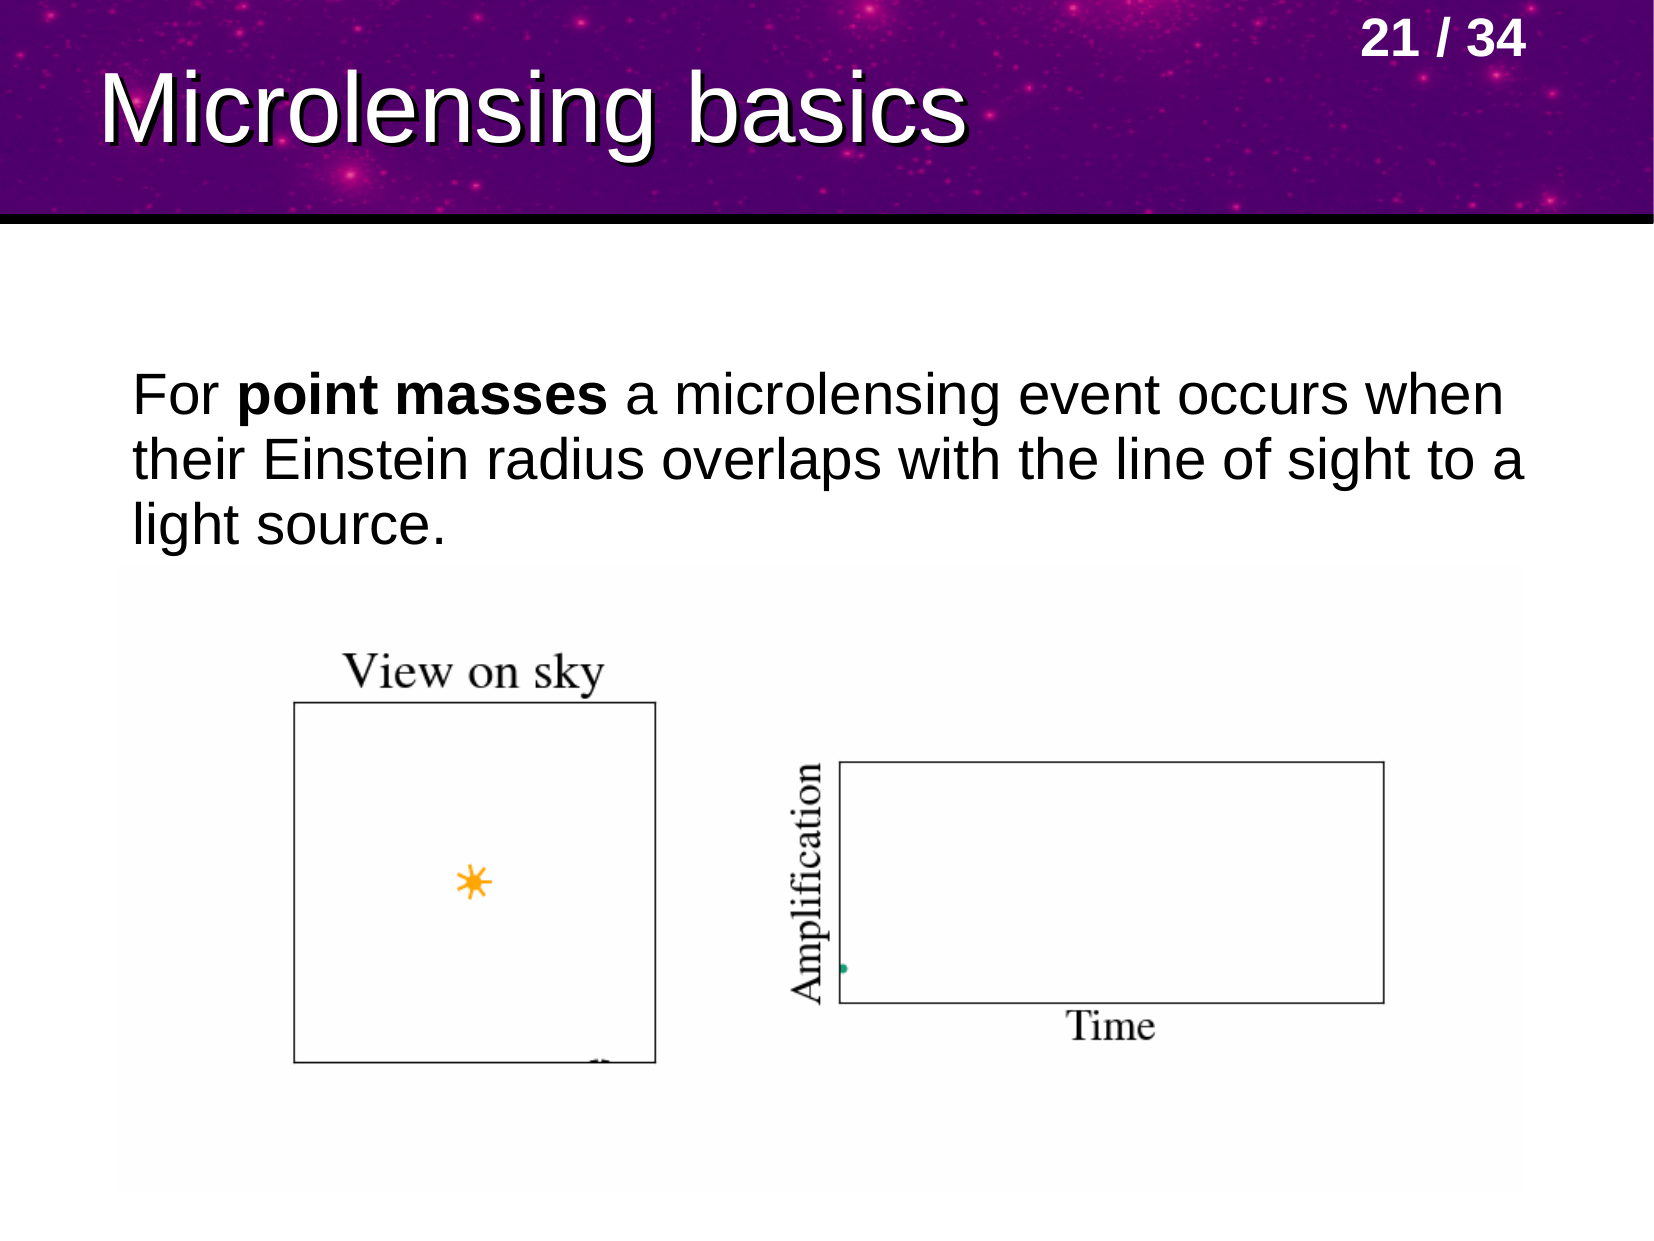

Peak Patch
Microlensing basics
For point masses a microlensing event occurs when their Einstein radius overlaps with the line of sight to a light source.